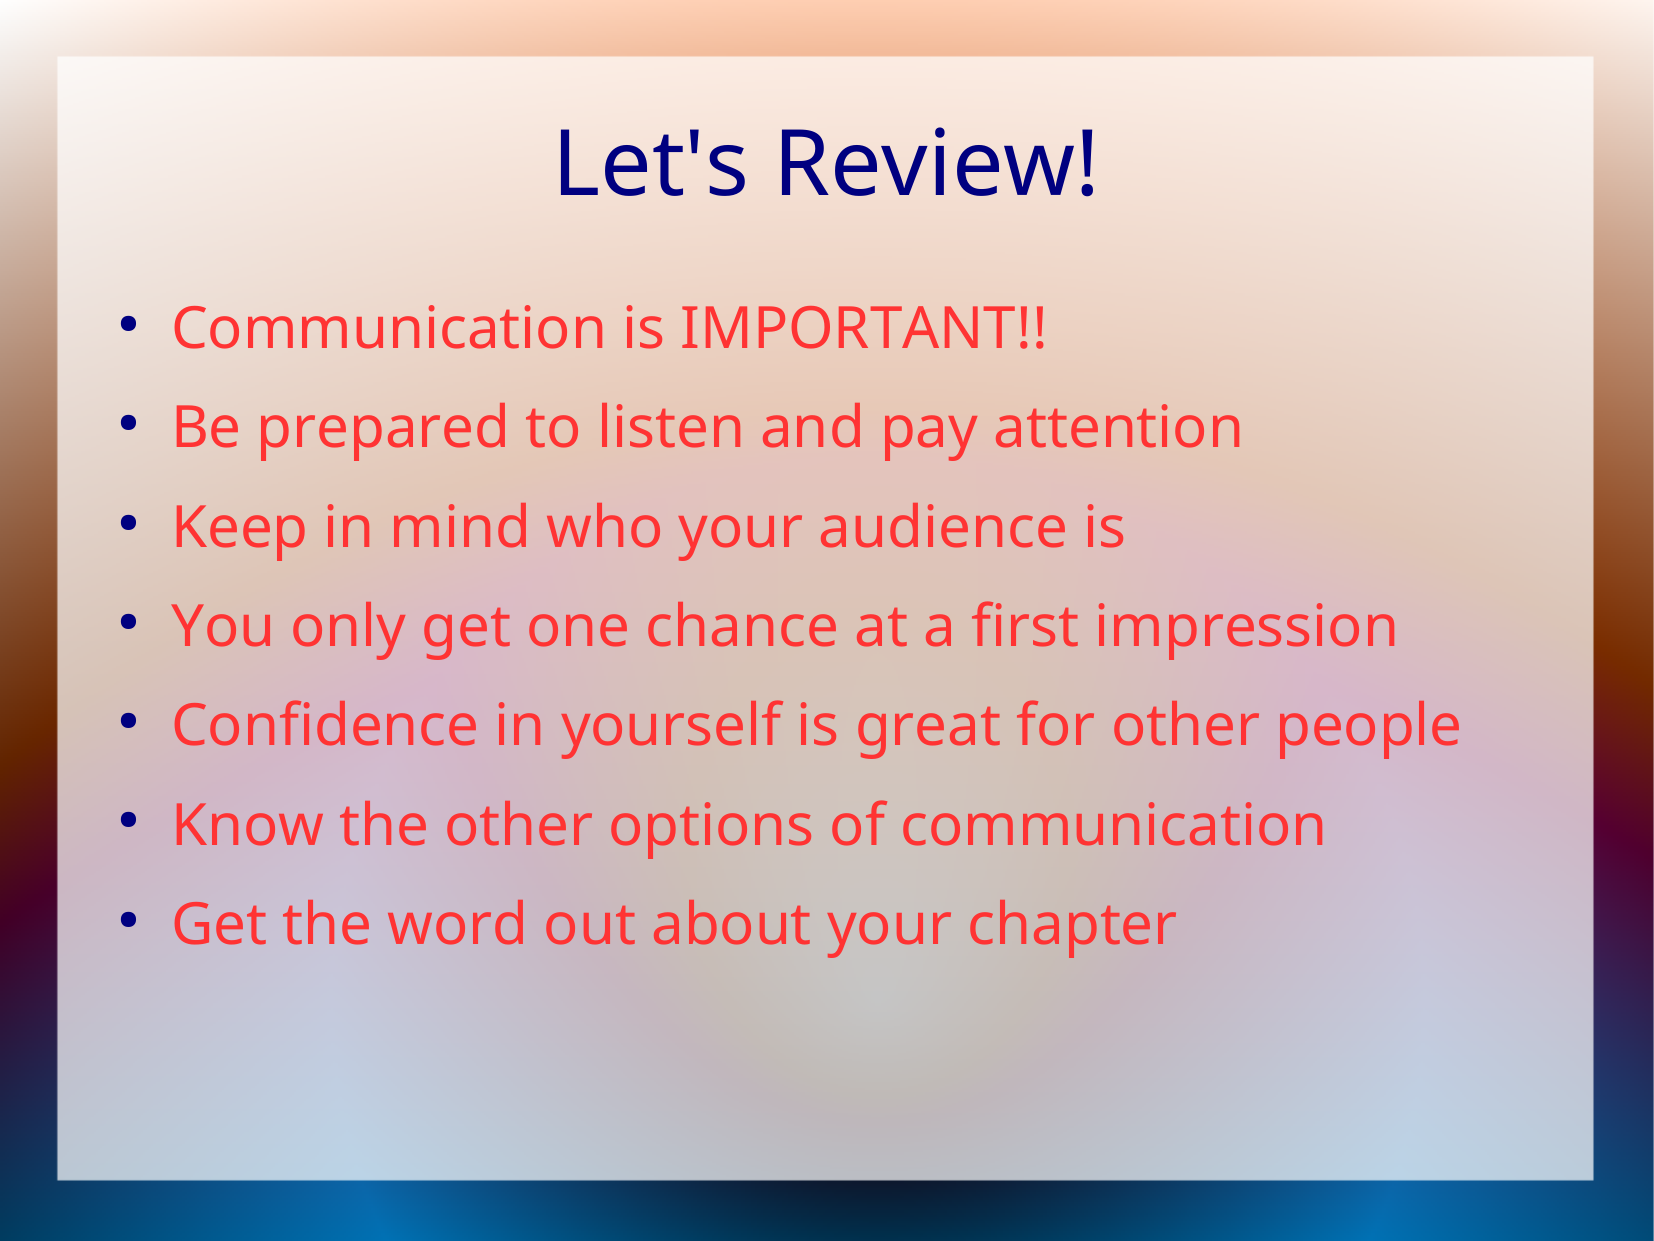

# Let's Review!
Communication is IMPORTANT!!
Be prepared to listen and pay attention
Keep in mind who your audience is
You only get one chance at a first impression
Confidence in yourself is great for other people
Know the other options of communication
Get the word out about your chapter